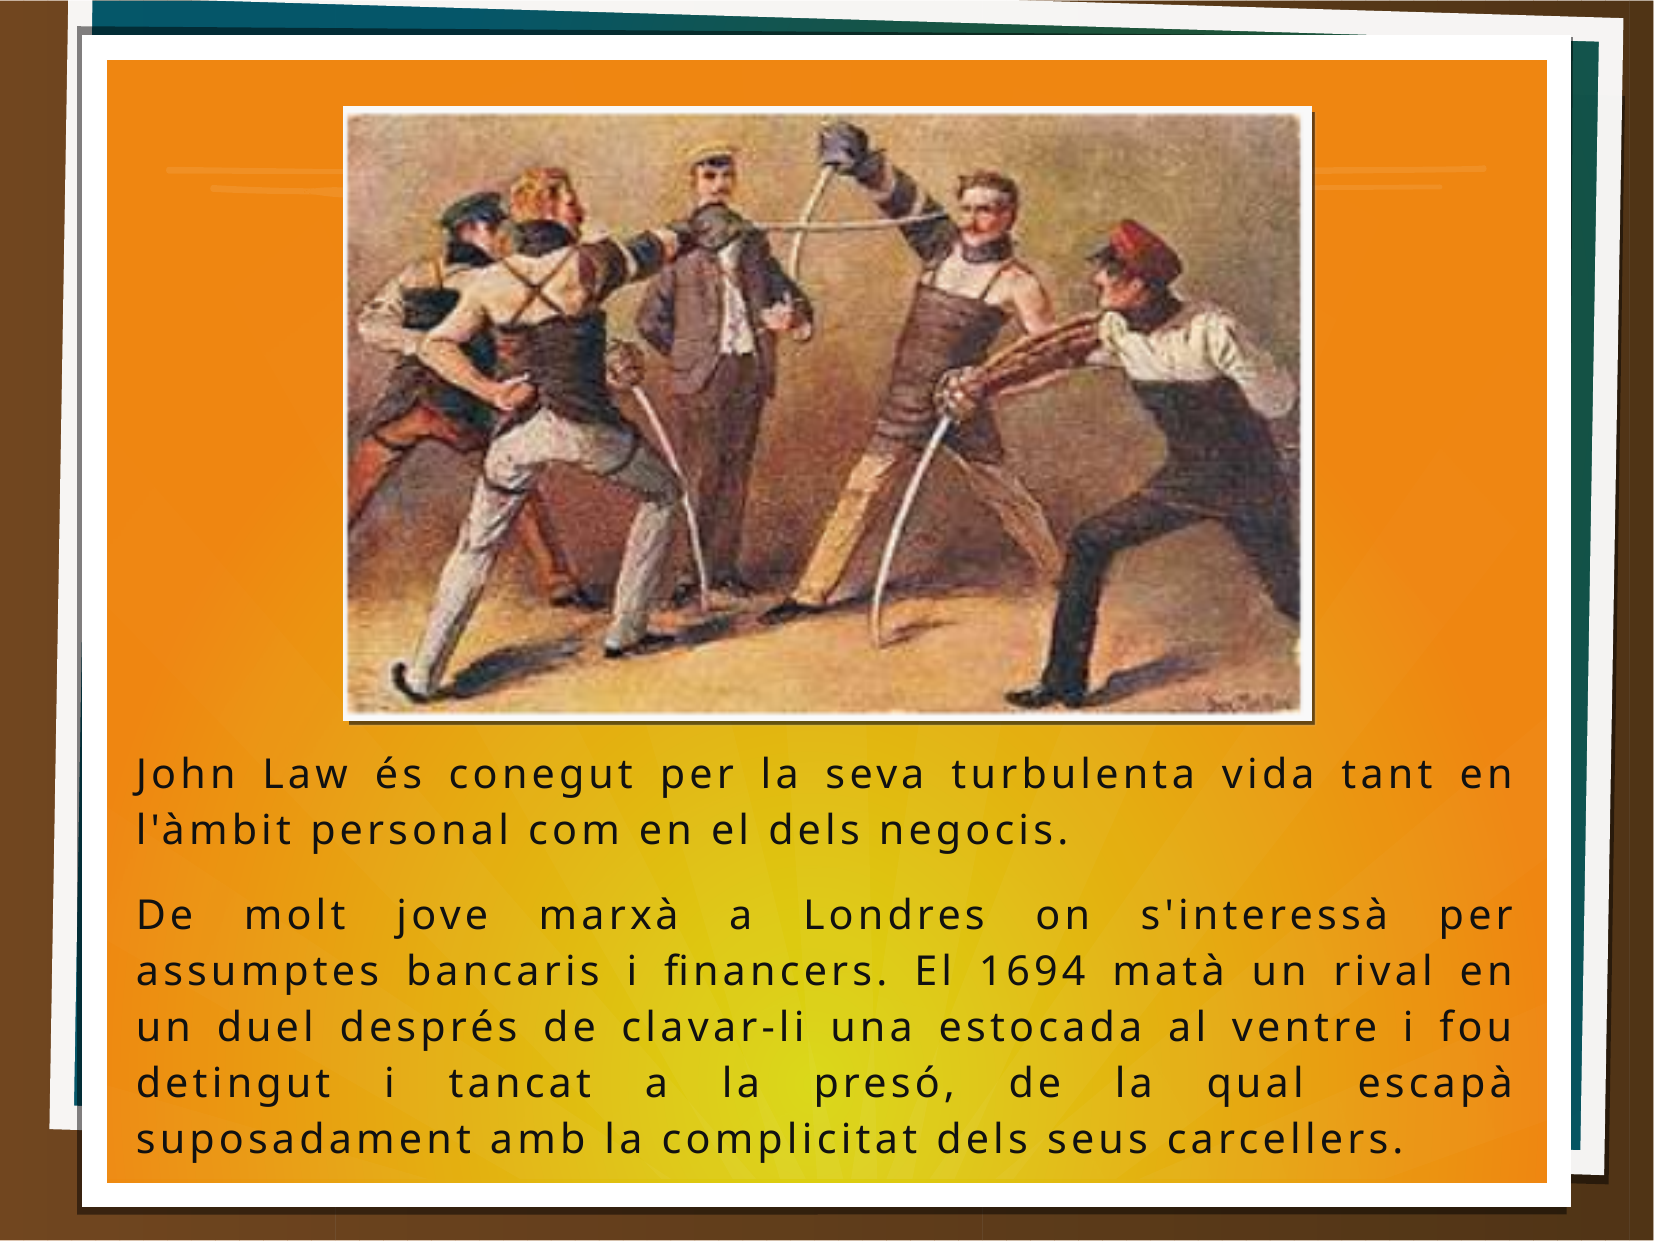

# John Law és conegut per la seva turbulenta vida tant en l'àmbit personal com en el dels negocis.
De molt jove marxà a Londres on s'interessà per assumptes bancaris i financers. El 1694 matà un rival en un duel després de clavar-li una estocada al ventre i fou detingut i tancat a la presó, de la qual escapà suposadament amb la complicitat dels seus carcellers.